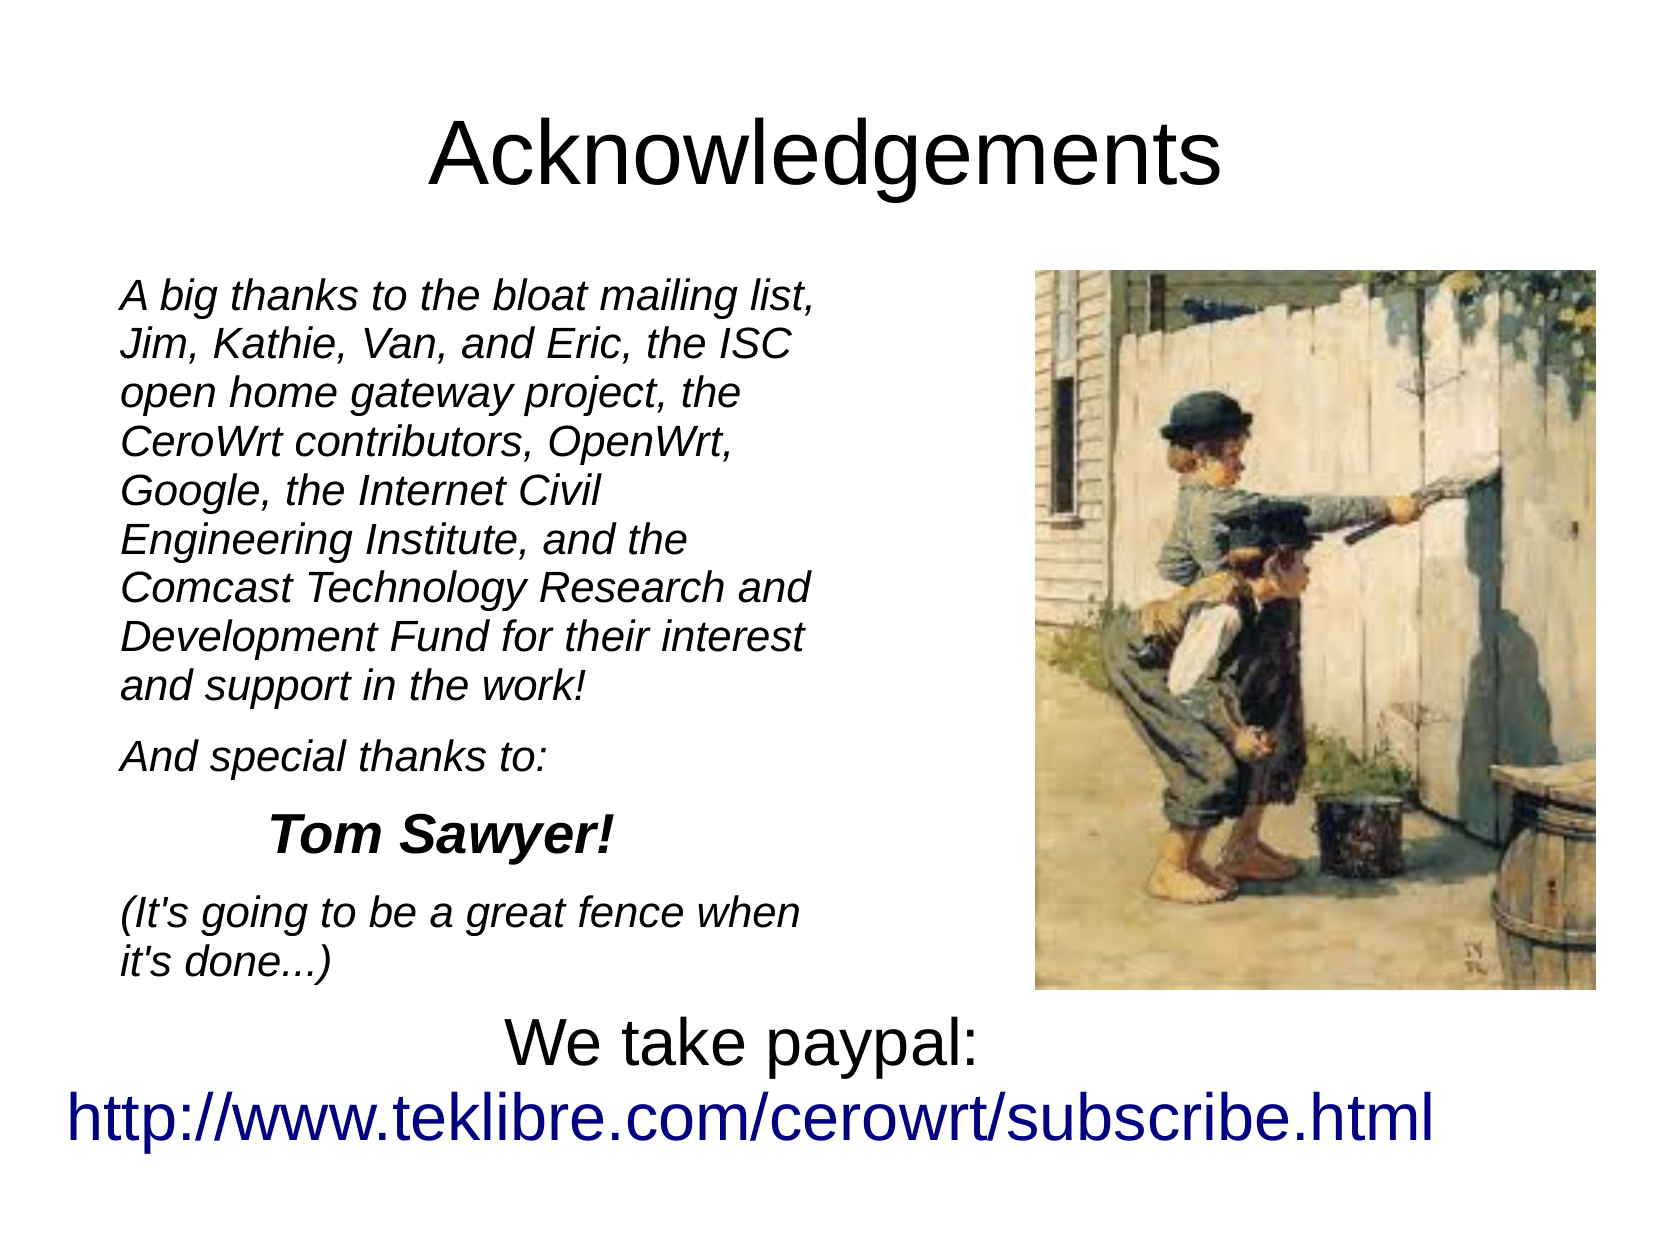

# Acknowledgements
A big thanks to the bloat mailing list, Jim, Kathie, Van, and Eric, the ISC open home gateway project, the CeroWrt contributors, OpenWrt, Google, the Internet Civil Engineering Institute, and the Comcast Technology Research and Development Fund for their interest and support in the work!
And special thanks to:
 Tom Sawyer!
(It's going to be a great fence when it's done...)
We take paypal:
 http://www.teklibre.com/cerowrt/subscribe.html